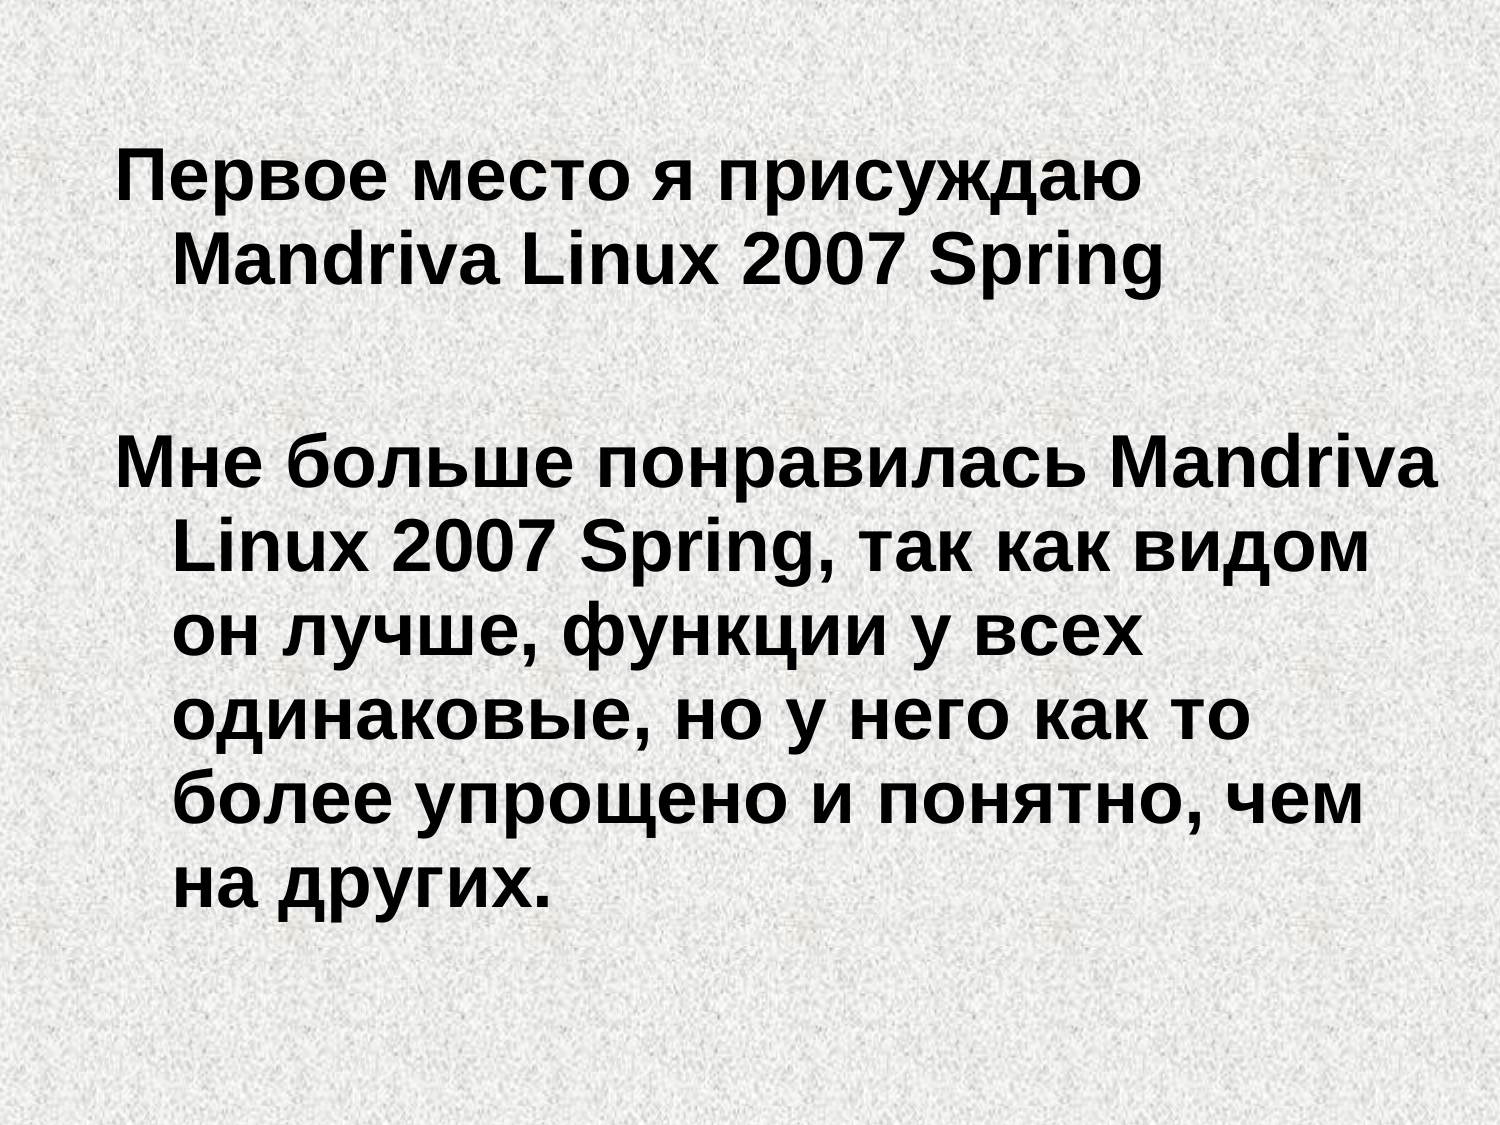

# Первое место я присуждаю Mandriva Linux 2007 Spring
Мне больше понравилась Mandriva Linux 2007 Spring, так как видом он лучше, функции у всех одинаковые, но у него как то более упрощено и понятно, чем на других.